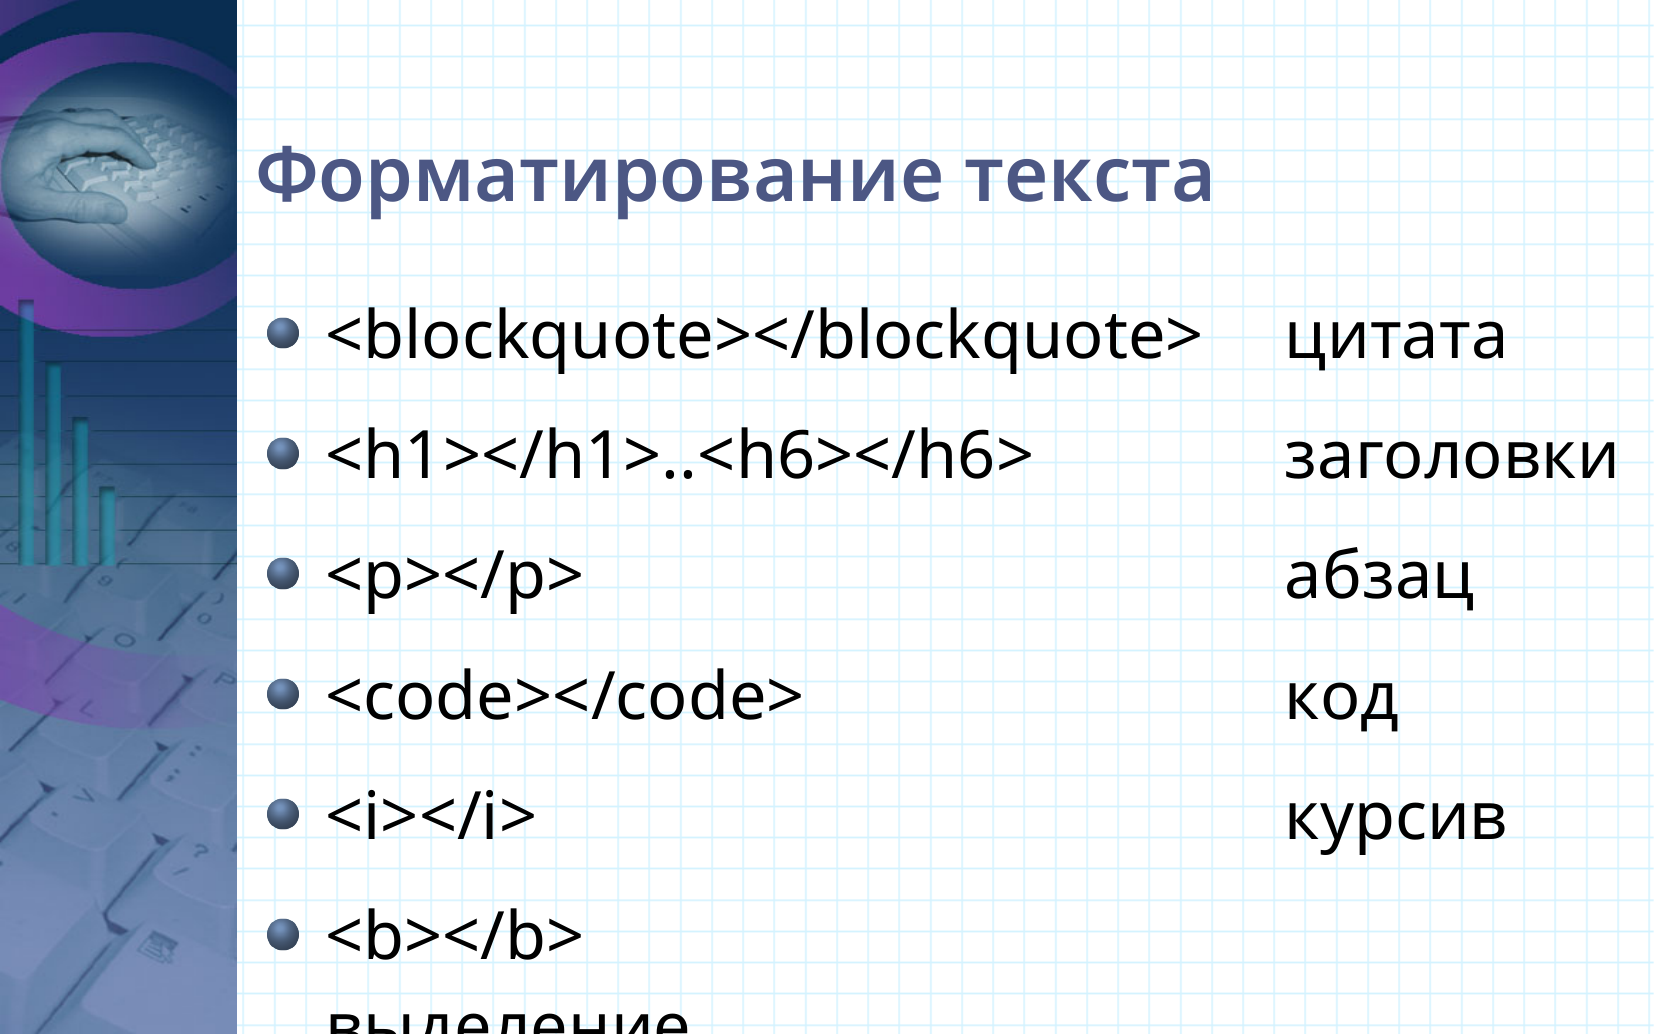

# Форматирование текста
<blockquote></blockquote> 	цитата
<h1></h1>..<h6></h6> 				заголовки
<p></p> 										абзац
<code></code>							код
<i></i> 										курсив
<b></b>										выделение